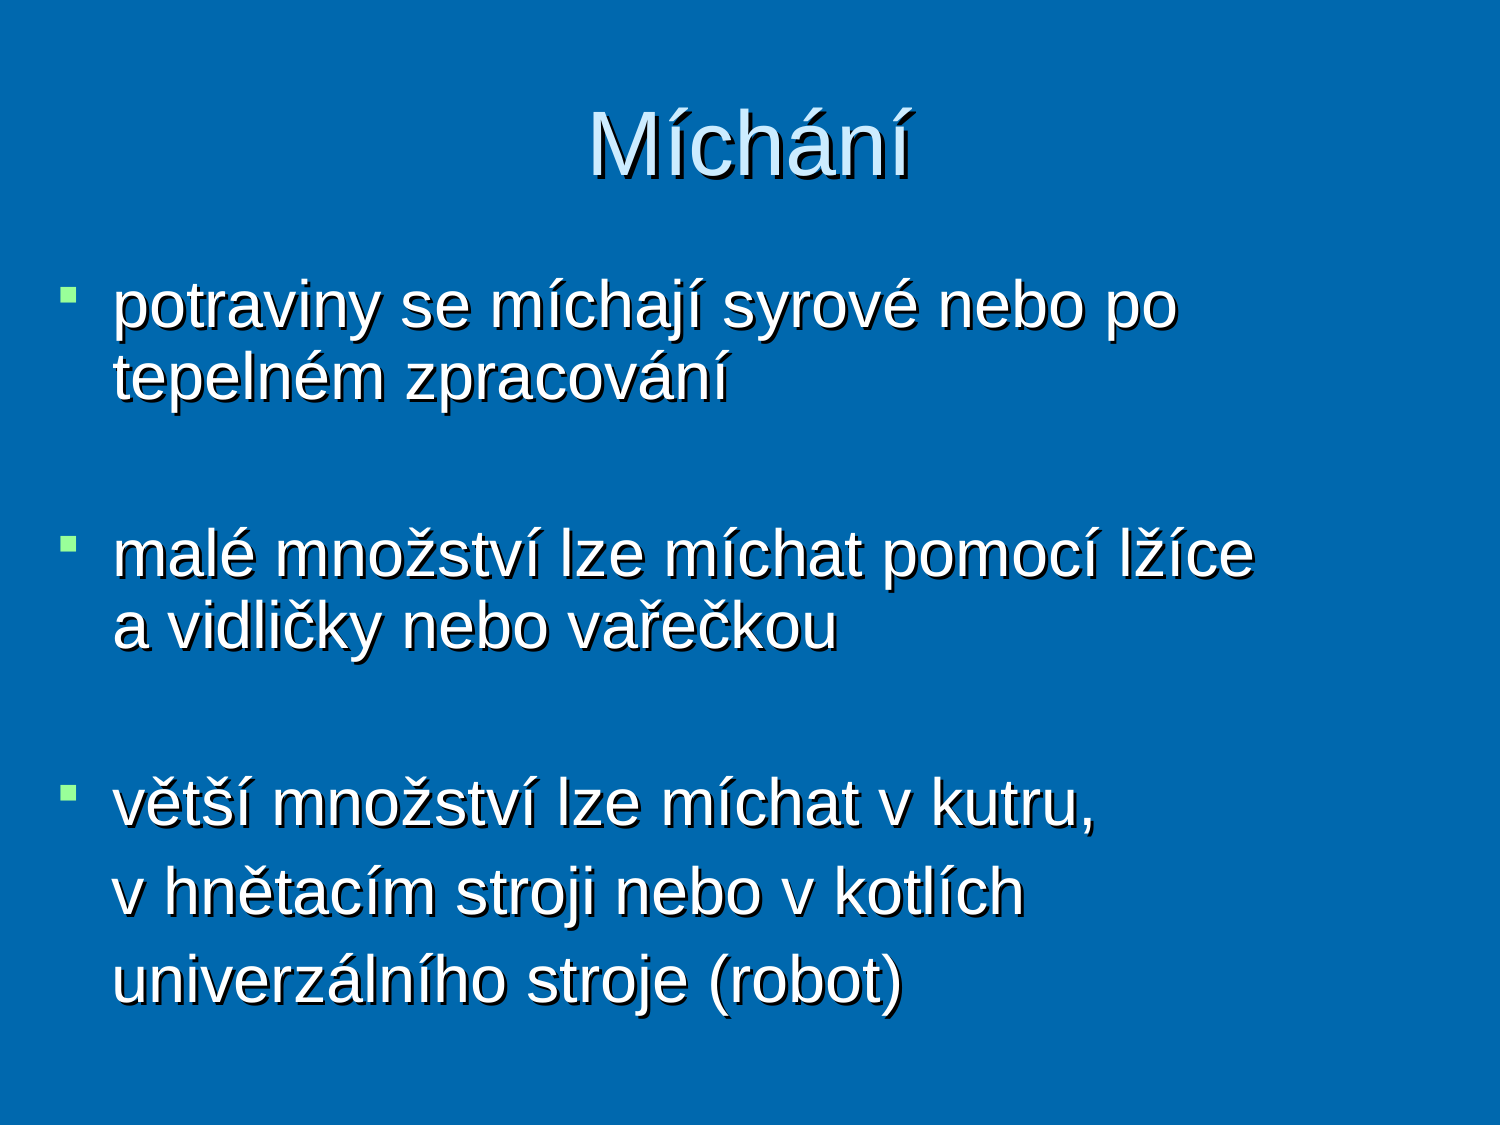

# Míchání
potraviny se míchají syrové nebo po tepelném zpracování
malé množství lze míchat pomocí lžíce
a vidličky nebo vařečkou
větší množství lze míchat v kutru,
 v hnětacím stroji nebo v kotlích
 univerzálního stroje (robot)